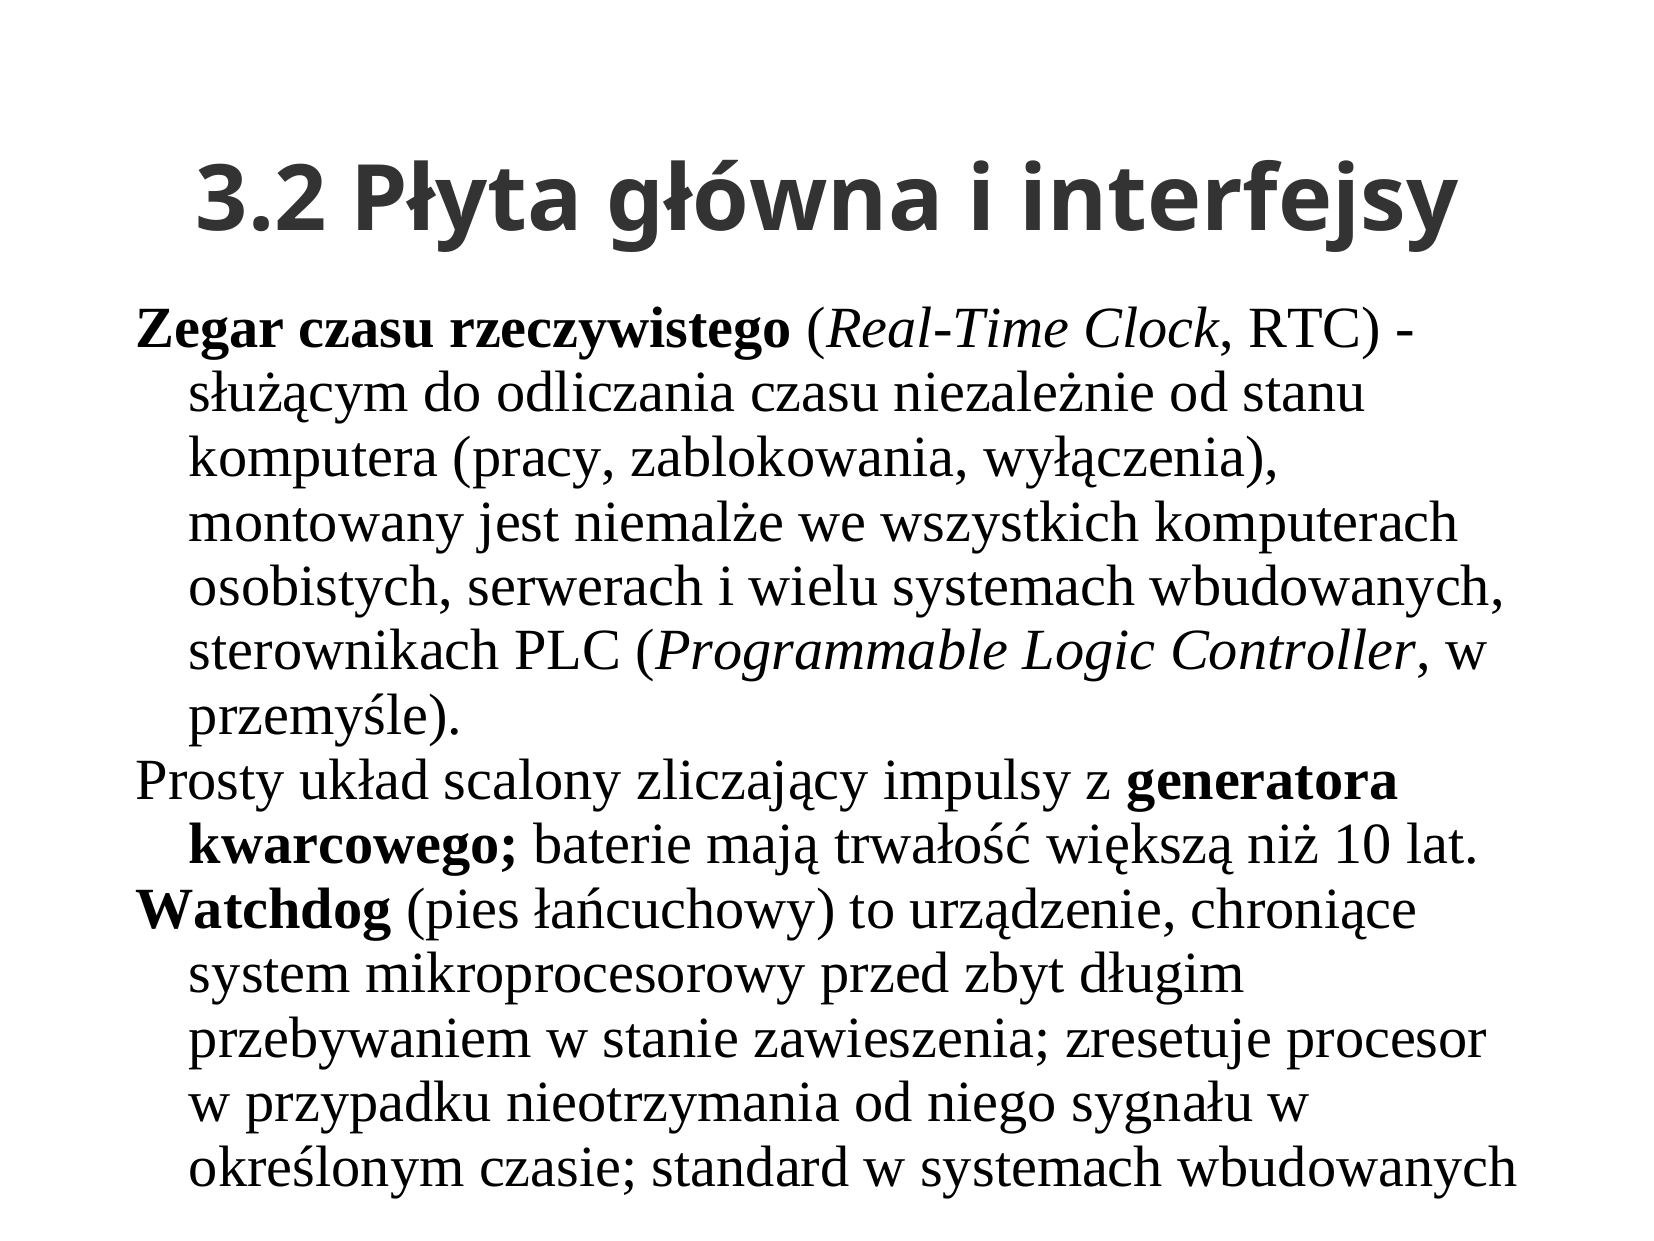

# 3.2 Płyta główna i interfejsy
Zegar czasu rzeczywistego (Real-Time Clock, RTC) - służącym do odliczania czasu niezależnie od stanu komputera (pracy, zablokowania, wyłączenia), montowany jest niemalże we wszystkich komputerach osobistych, serwerach i wielu systemach wbudowanych, sterownikach PLC (Programmable Logic Controller, w przemyśle).
Prosty układ scalony zliczający impulsy z generatora kwarcowego; baterie mają trwałość większą niż 10 lat.
Watchdog (pies łańcuchowy) to urządzenie, chroniące system mikroprocesorowy przed zbyt długim przebywaniem w stanie zawieszenia; zresetuje procesor w przypadku nieotrzymania od niego sygnału w określonym czasie; standard w systemach wbudowanych